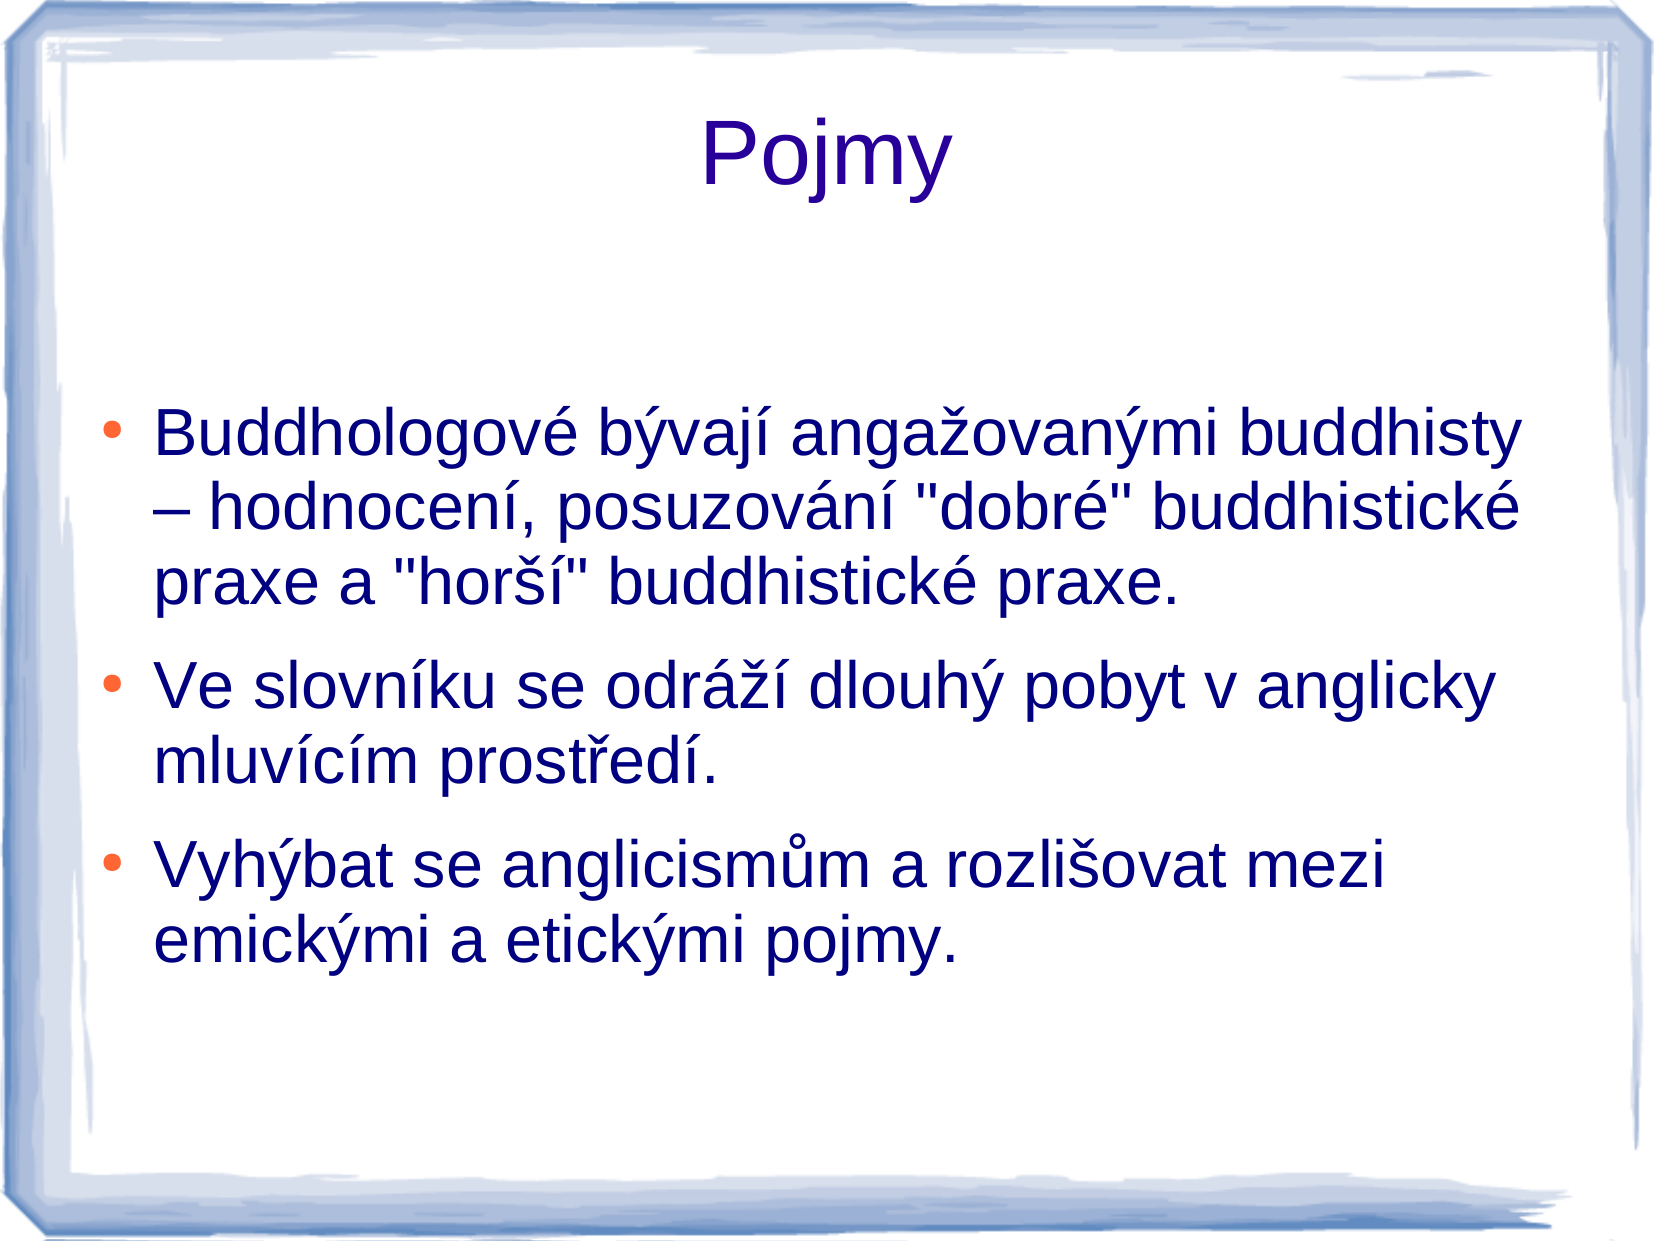

# Pojmy
Buddhologové bývají angažovanými buddhisty – hodnocení, posuzování "dobré" buddhistické praxe a "horší" buddhistické praxe.
Ve slovníku se odráží dlouhý pobyt v anglicky mluvícím prostředí.
Vyhýbat se anglicismům a rozlišovat mezi emickými a etickými pojmy.